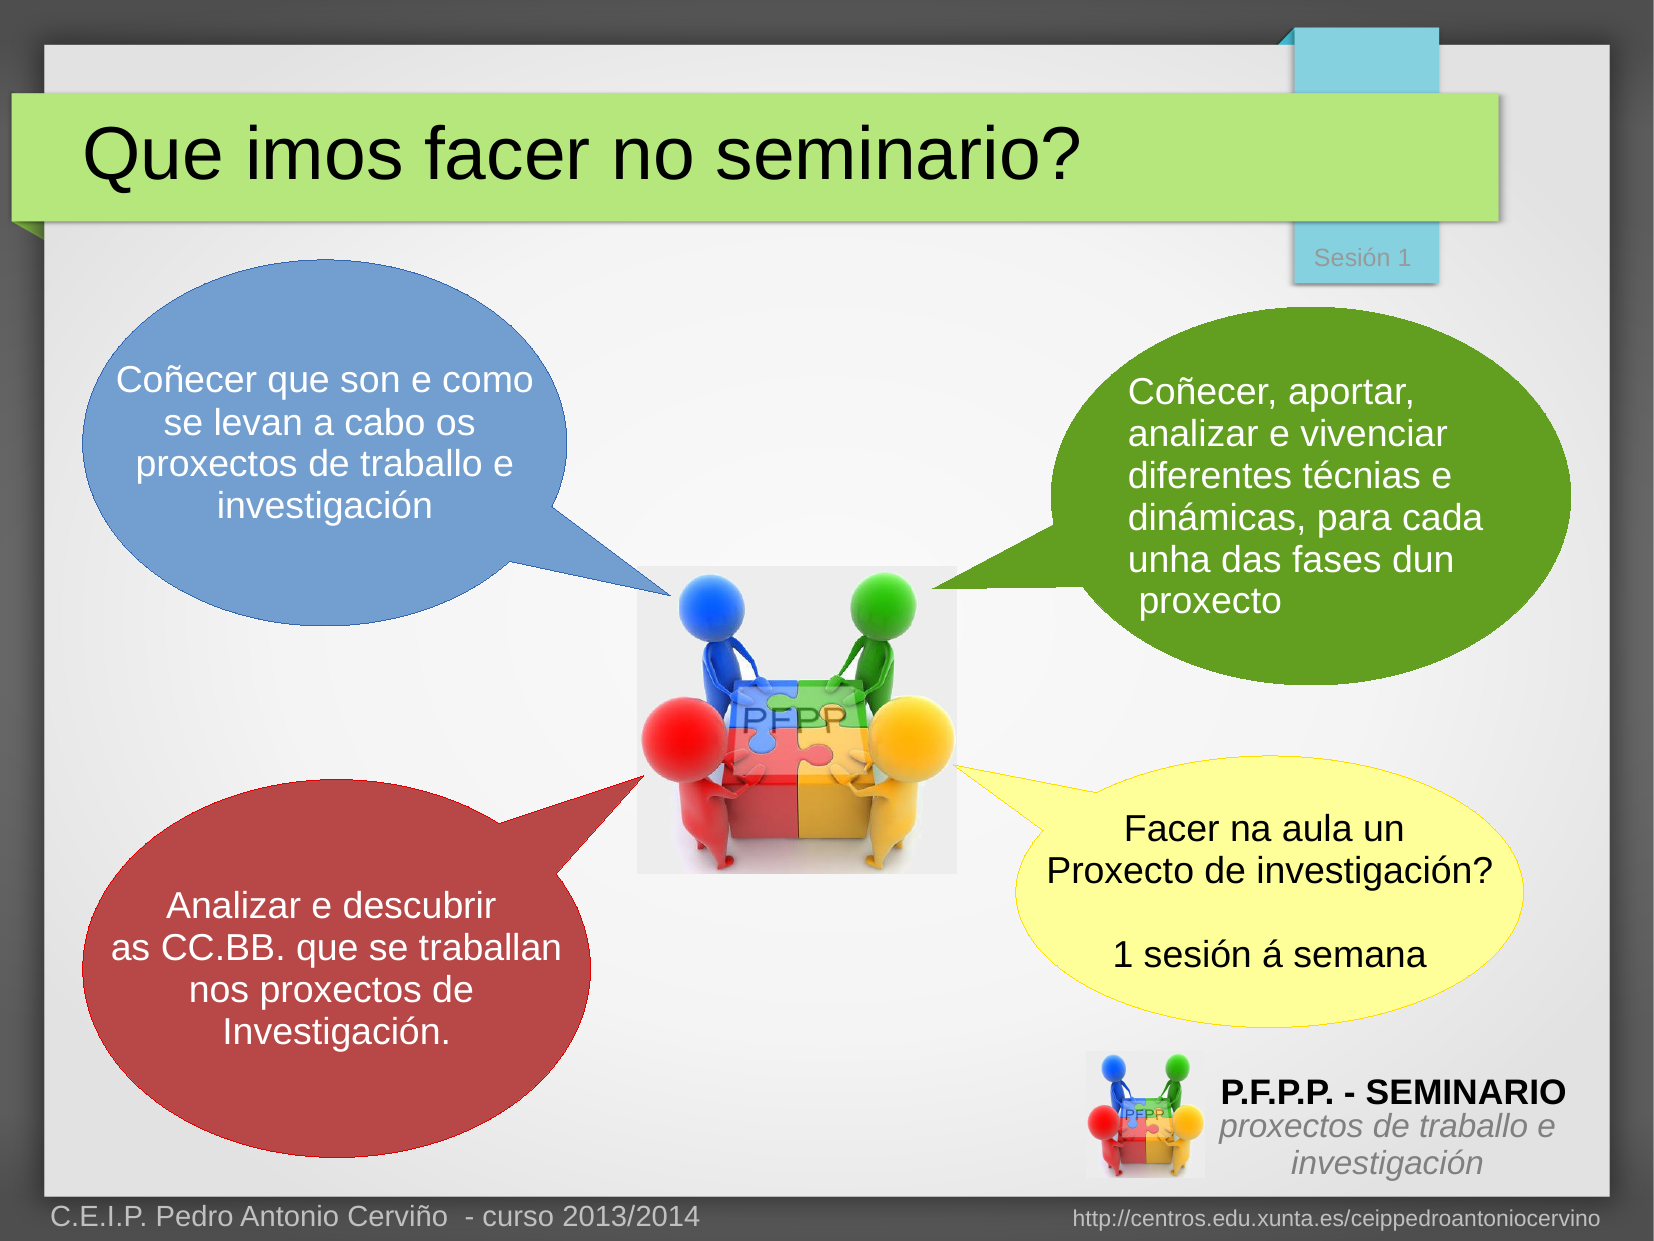

# Que imos facer no seminario?
Sesión 1
Coñecer que son e como
se levan a cabo os
proxectos de traballo e
investigación
Coñecer, aportar,
analizar e vivenciar
diferentes técnias e
dinámicas, para cada
unha das fases dun
 proxecto
Facer na aula un
Proxecto de investigación?
1 sesión á semana
Analizar e descubrir
as CC.BB. que se traballan
nos proxectos de
Investigación.
P.F.P.P. - SEMINARIO
proxectos de traballo e investigación
C.E.I.P. Pedro Antonio Cerviño - curso 2013/2014 http://centros.edu.xunta.es/ceippedroantoniocervino